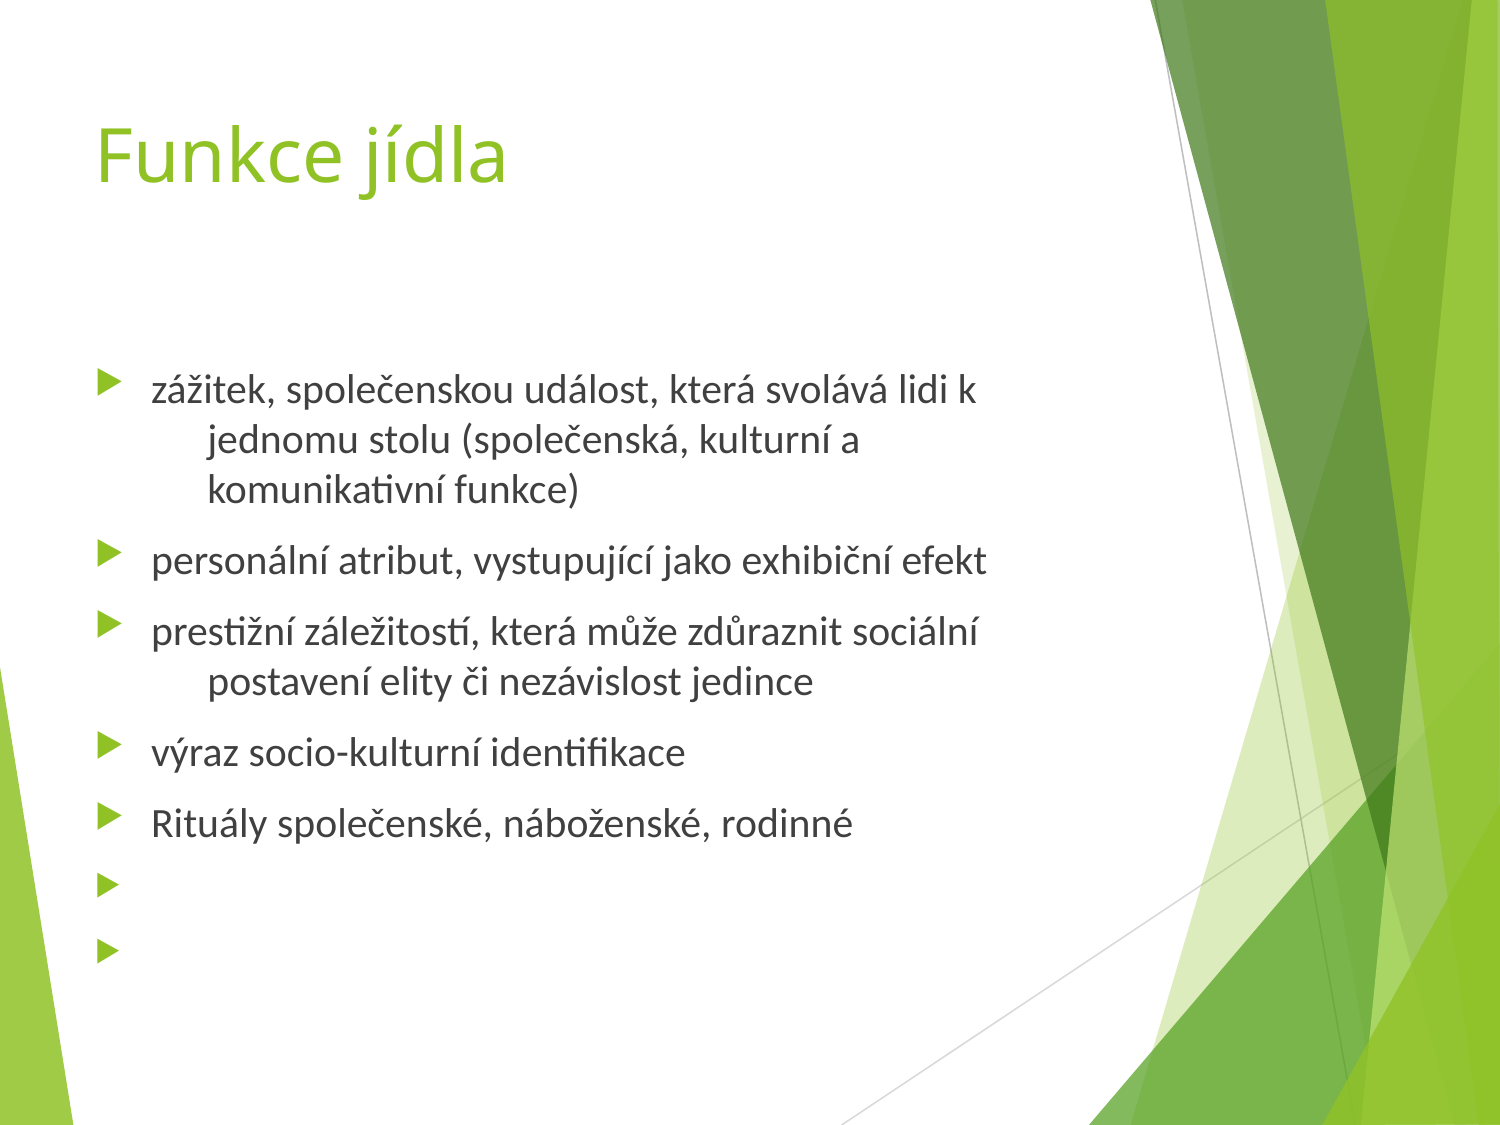

# Funkce jídla
zážitek, společenskou událost, která svolává lidi k jednomu stolu (společenská, kulturní a komunikativní funkce)
personální atribut, vystupující jako exhibiční efekt
prestižní záležitostí, která může zdůraznit sociální postavení elity či nezávislost jedince
výraz socio-kulturní identifikace
Rituály společenské, náboženské, rodinné